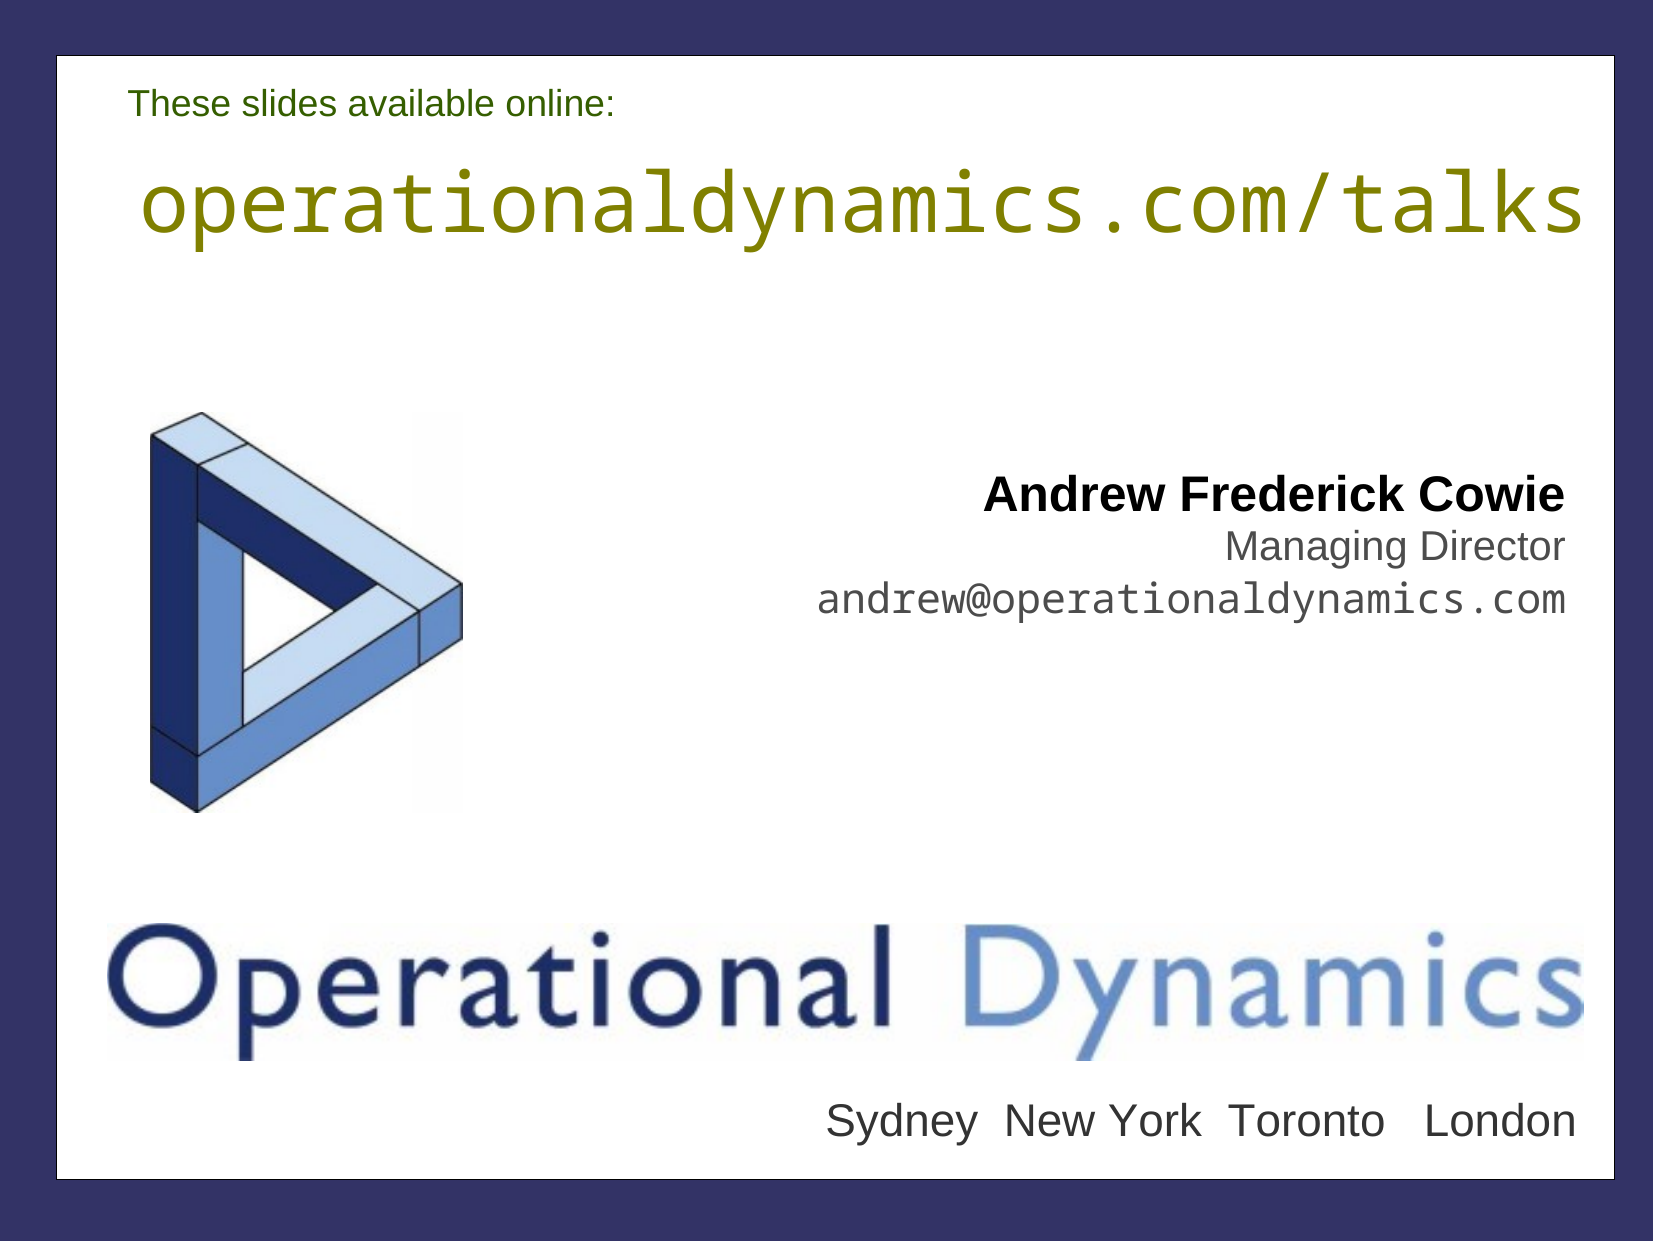

These slides available online:
operationaldynamics.com/talks
Andrew Frederick Cowie
Managing Director
andrew@operationaldynamics.com
Sydney New York Toronto London